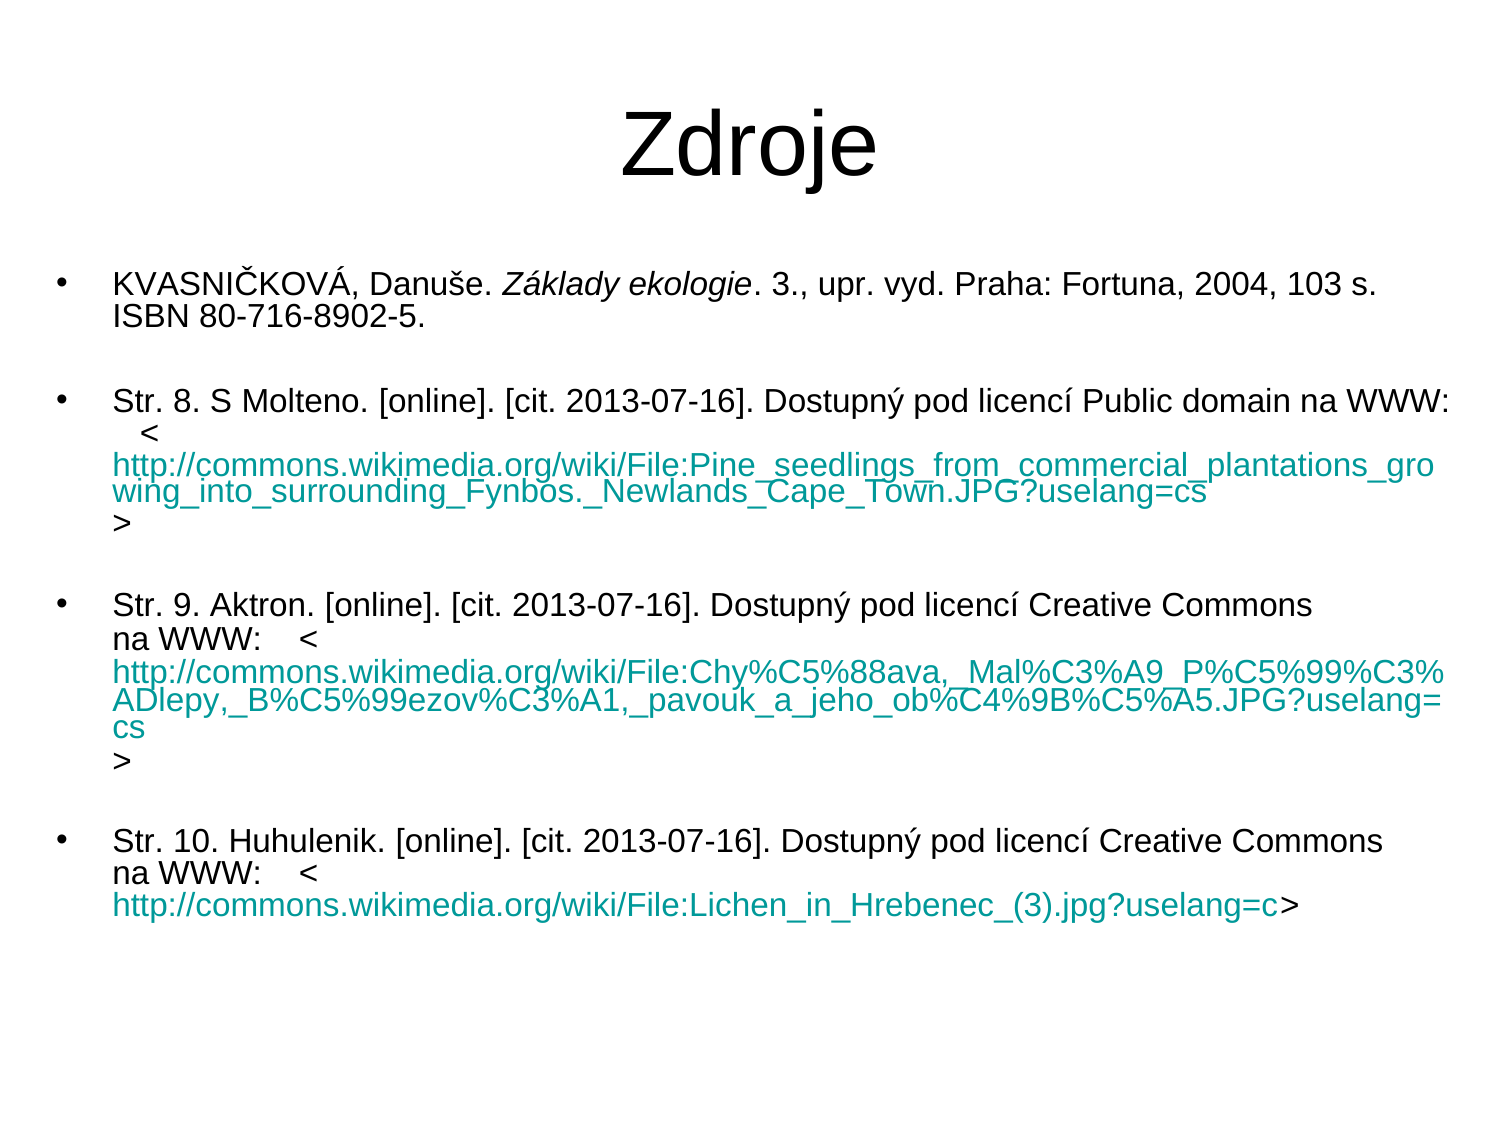

# Zdroje
KVASNIČKOVÁ, Danuše. Základy ekologie. 3., upr. vyd. Praha: Fortuna, 2004, 103 s. ISBN 80-716-8902-5.
Str. 8. S Molteno. [online]. [cit. 2013-07-16]. Dostupný pod licencí Public domain na WWW: <http://commons.wikimedia.org/wiki/File:Pine_seedlings_from_commercial_plantations_growing_into_surrounding_Fynbos._Newlands_Cape_Town.JPG?uselang=cs>
Str. 9. Aktron. [online]. [cit. 2013-07-16]. Dostupný pod licencí Creative Commons
na WWW: <http://commons.wikimedia.org/wiki/File:Chy%C5%88ava,_Mal%C3%A9_P%C5%99%C3%ADlepy,_B%C5%99ezov%C3%A1,_pavouk_a_jeho_ob%C4%9B%C5%A5.JPG?uselang=cs>
Str. 10. Huhulenik. [online]. [cit. 2013-07-16]. Dostupný pod licencí Creative Commons
na WWW: <http://commons.wikimedia.org/wiki/File:Lichen_in_Hrebenec_(3).jpg?uselang=c>